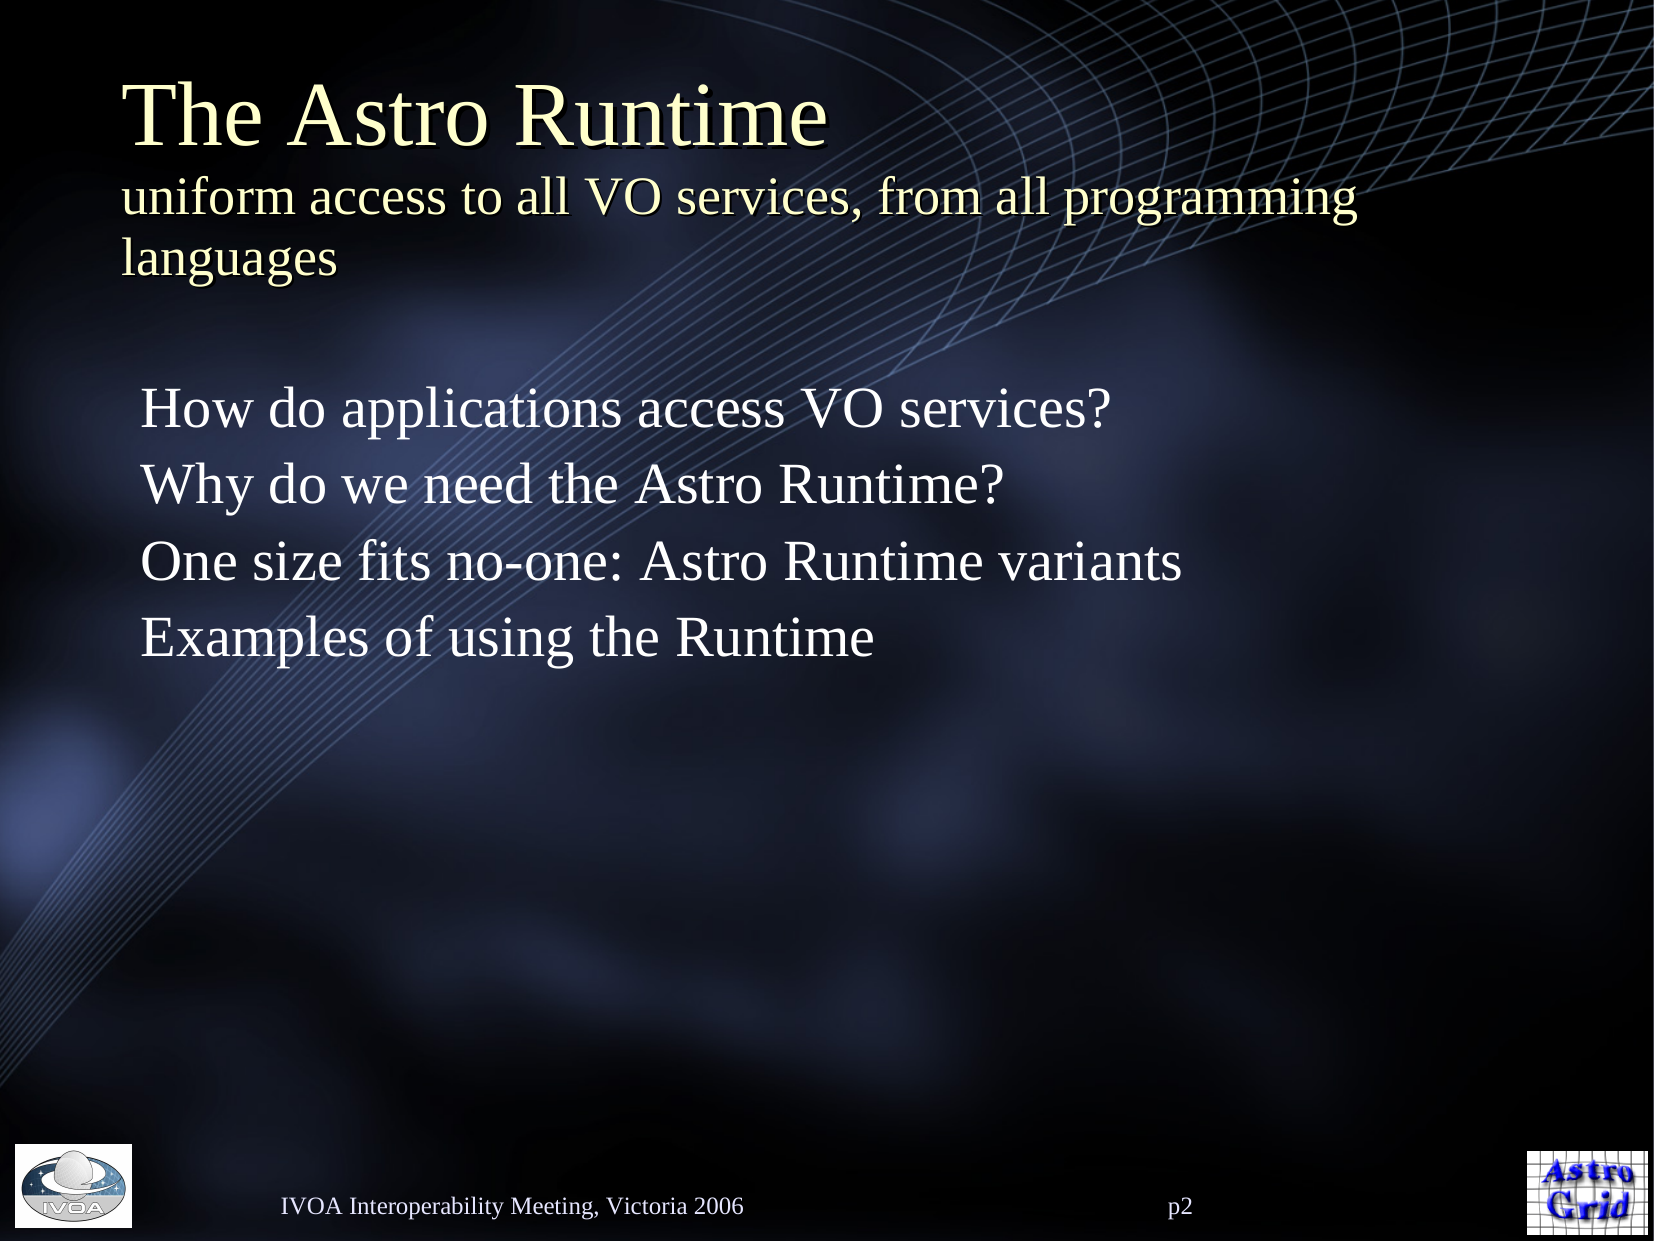

# The Astro Runtime uniform access to all VO services, from all programming languages
How do applications access VO services?
Why do we need the Astro Runtime?
One size fits no-one: Astro Runtime variants
Examples of using the Runtime